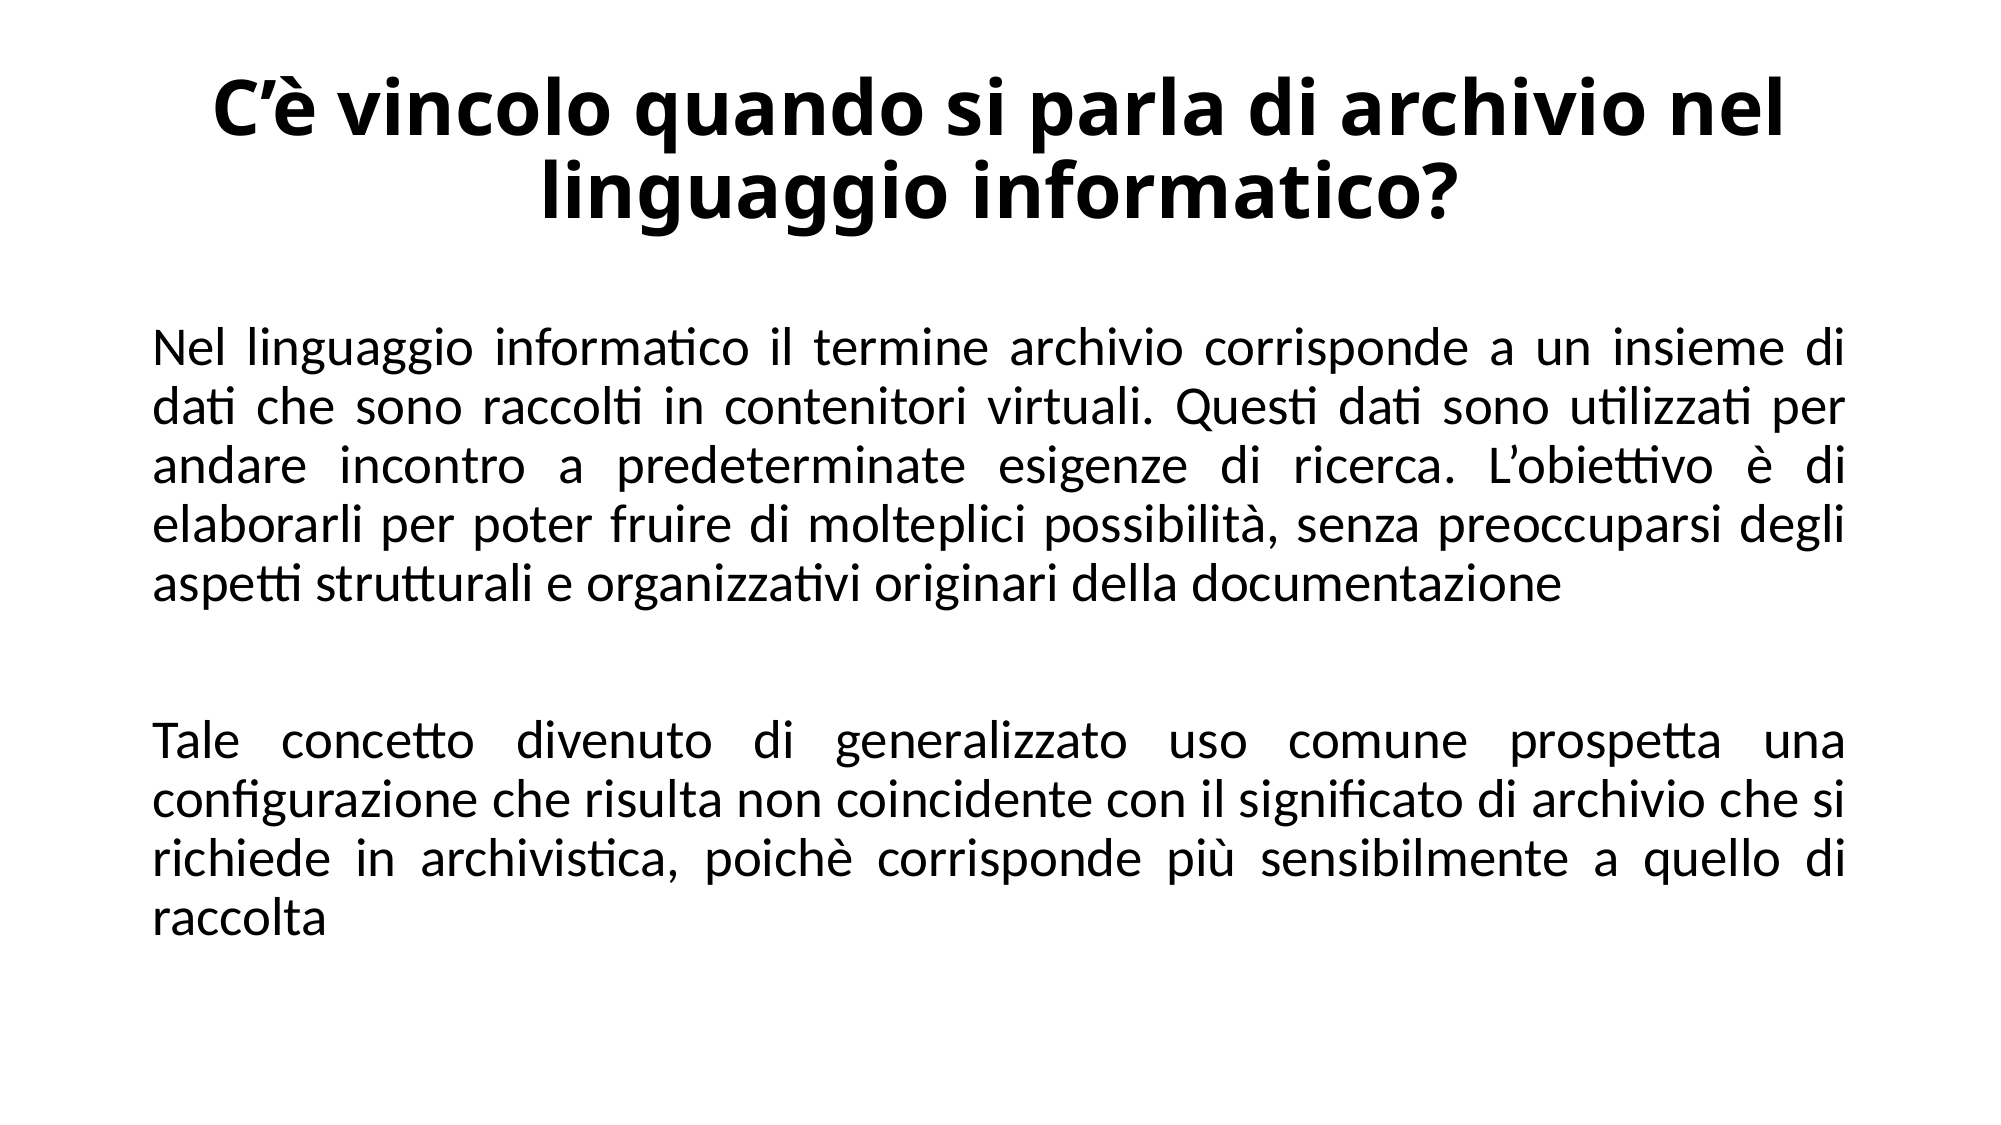

# C’è vincolo quando si parla di archivio nel linguaggio informatico?
Nel linguaggio informatico il termine archivio corrisponde a un insieme di dati che sono raccolti in contenitori virtuali. Questi dati sono utilizzati per andare incontro a predeterminate esigenze di ricerca. L’obiettivo è di elaborarli per poter fruire di molteplici possibilità, senza preoccuparsi degli aspetti strutturali e organizzativi originari della documentazione
Tale concetto divenuto di generalizzato uso comune prospetta una configurazione che risulta non coincidente con il significato di archivio che si richiede in archivistica, poichè corrisponde più sensibilmente a quello di raccolta